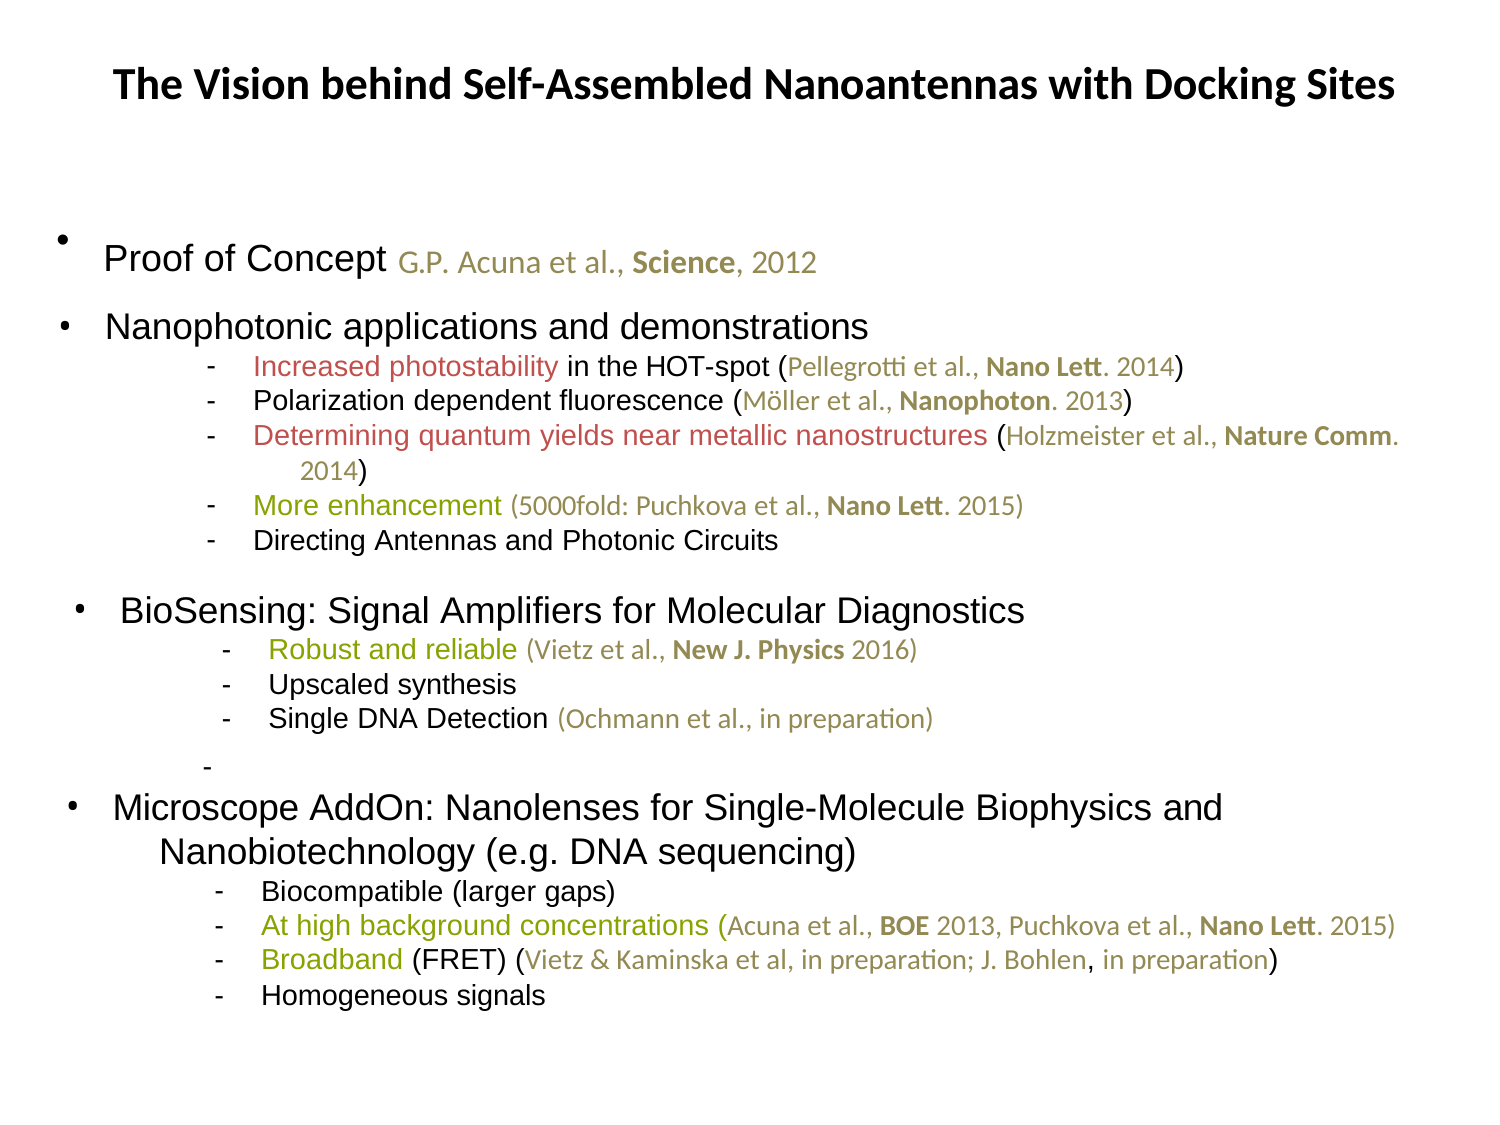

# The Vision behind Self-Assembled Nanoantennas with Docking Sites
•
Proof of Concept G.P. Acuna et al., Science, 2012
Nanophotonic applications and demonstrations
Increased photostability in the HOT-spot (Pellegrotti et al., Nano Lett. 2014)
Polarization dependent fluorescence (Möller et al., Nanophoton. 2013)
Determining quantum yields near metallic nanostructures (Holzmeister et al., Nature Comm. 2014)
More enhancement (5000fold: Puchkova et al., Nano Lett. 2015)
Directing Antennas and Photonic Circuits
BioSensing: Signal Amplifiers for Molecular Diagnostics
Robust and reliable (Vietz et al., New J. Physics 2016)
Upscaled synthesis
Single DNA Detection (Ochmann et al., in preparation)
Microscope AddOn: Nanolenses for Single-Molecule Biophysics and Nanobiotechnology (e.g. DNA sequencing)
Biocompatible (larger gaps)
At high background concentrations (Acuna et al., BOE 2013, Puchkova et al., Nano Lett. 2015)
Broadband (FRET) (Vietz & Kaminska et al, in preparation; J. Bohlen, in preparation)
Homogeneous signals